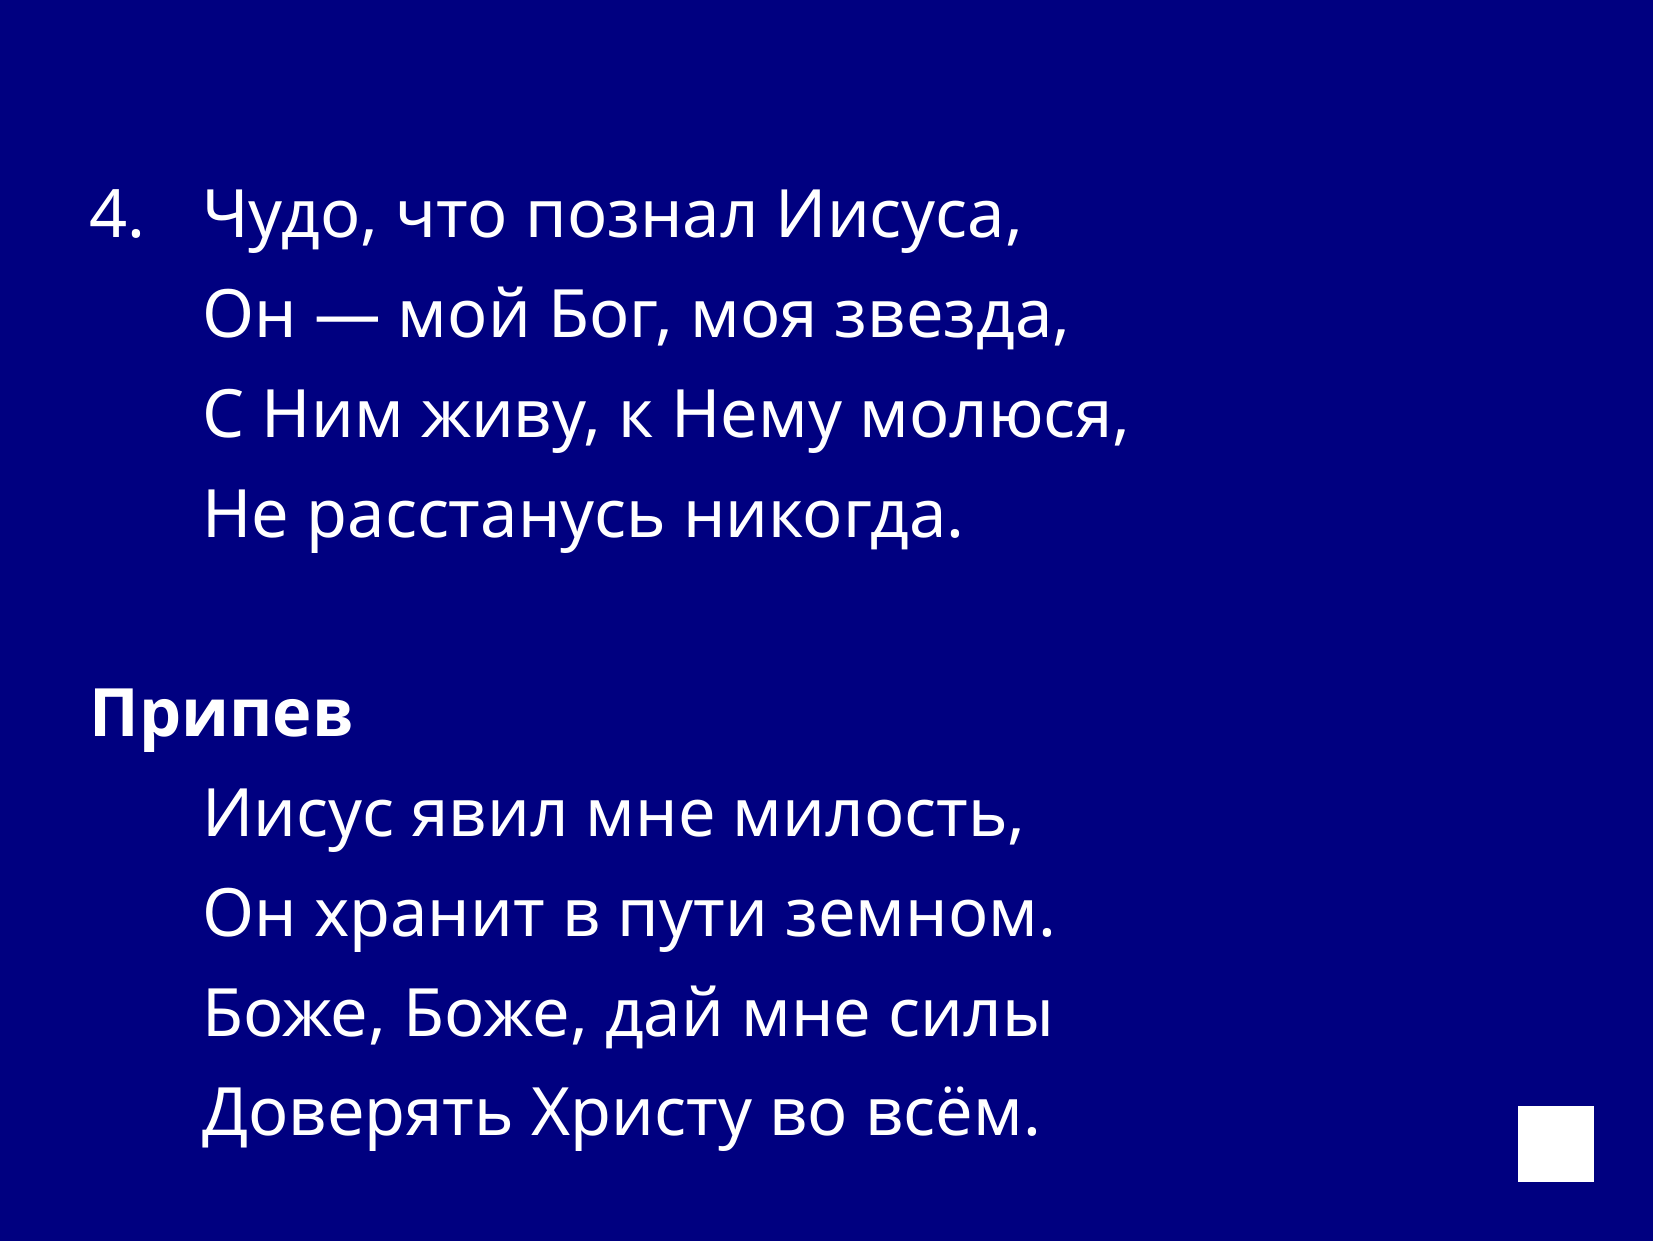

4.	Чудо, что познал Иисуса,
	Он — мой Бог, моя звезда,
	С Ним живу, к Нему молюся,
	Не расстанусь никогда.
Припев
	Иисус явил мне милость,
	Он хранит в пути земном.
	Боже, Боже, дай мне силы
	Доверять Христу во всём.